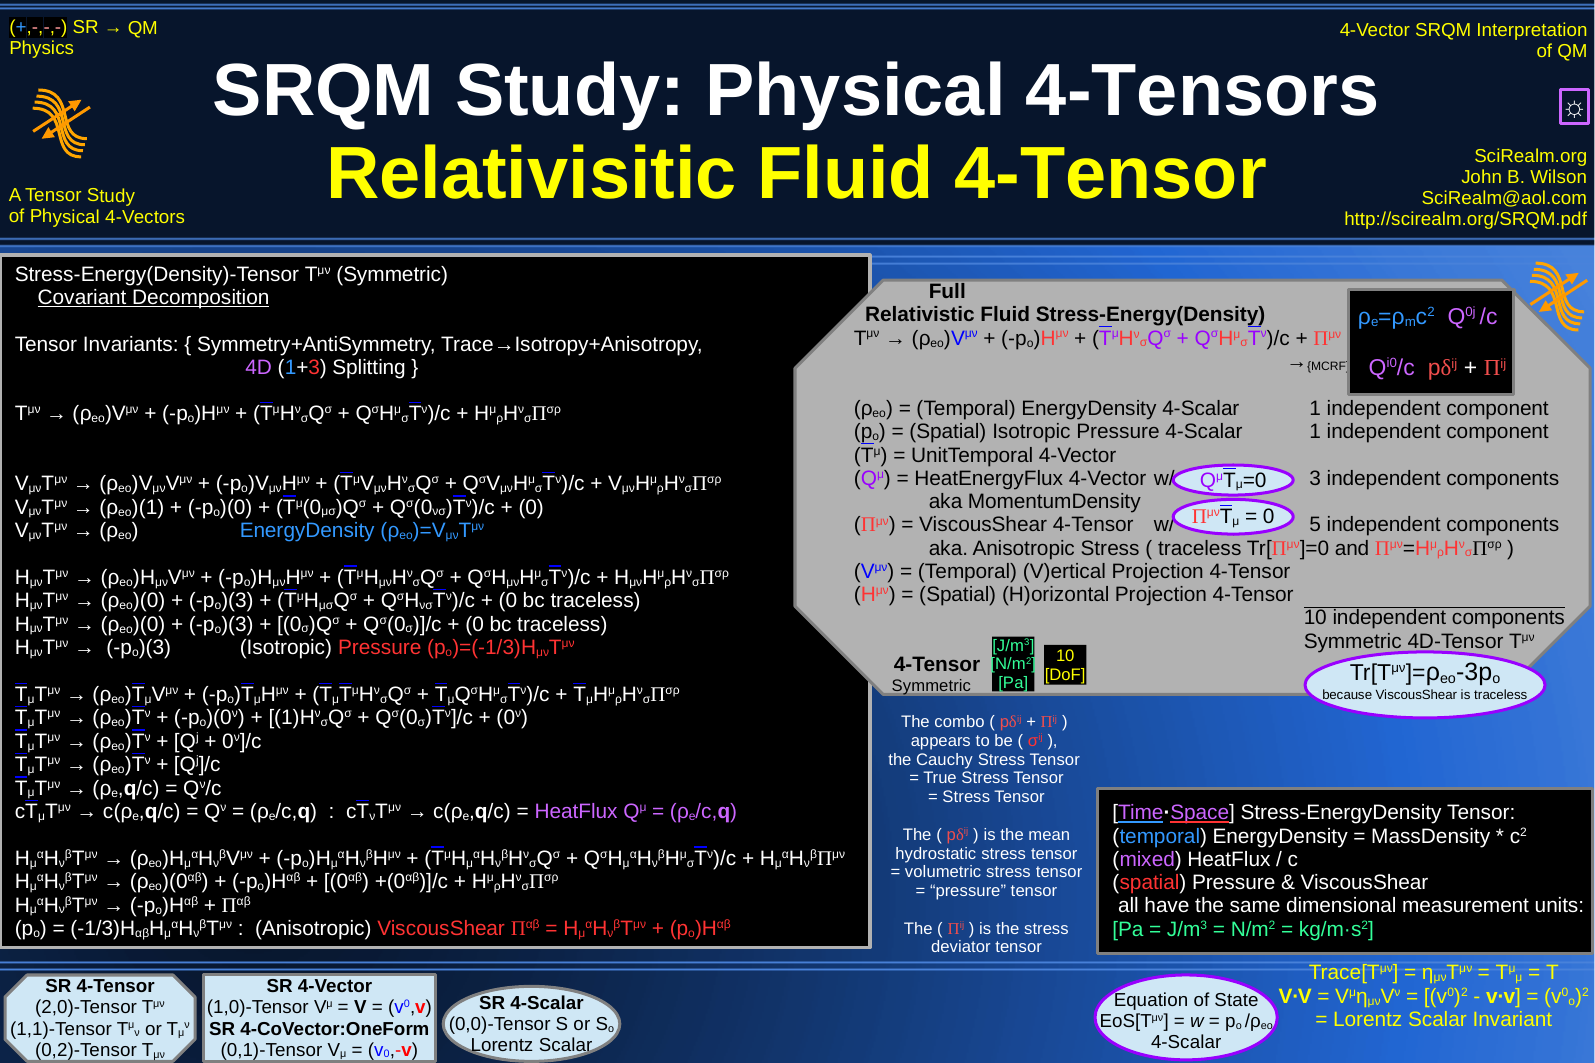

(+,-,-,-) SR → QM
Physics
A Tensor Study
of Physical 4-Vectors
4-Vector SRQM Interpretation
of QM
SciRealm.org
John B. Wilson
SciRealm@aol.com
http://scirealm.org/SRQM.pdf
# SRQM Study: Physical 4-Tensors Relativisitic Fluid 4-Tensor
☼
Stress-Energy(Density)-Tensor Tμν (Symmetric)
 Covariant Decomposition
Tensor Invariants: { Symmetry+AntiSymmetry, Trace→Isotropy+Anisotropy,
			 4D (1+3) Splitting }
Tμν → (ρeo)Vμν + (-po)Hμν + (TμHνσQσ + QσHμσTν)/c + HμρHνσΠσρ
VμνTμν → (ρeo)VμνVμν + (-po)VμνHμν + (TμVμνHνσQσ + QσVμνHμσTν)/c + VμνHμρHνσΠσρ
VμνTμν → (ρeo)(1) + (-po)(0) + (Tμ(0μσ)Qσ + Qσ(0νσ)Tν)/c + (0)
VμνTμν → (ρeo)		EnergyDensity (ρeo)=VμνTμν
HμνTμν → (ρeo)HμνVμν + (-po)HμνHμν + (TμHμνHνσQσ + QσHμνHμσTν)/c + HμνHμρHνσΠσρ
HμνTμν → (ρeo)(0) + (-po)(3) + (TμHμσQσ + QσHνσTν)/c + (0 bc traceless)
HμνTμν → (ρeo)(0) + (-po)(3) + [(0σ)Qσ + Qσ(0σ)]/c + (0 bc traceless)
HμνTμν → (-po)(3)	(Isotropic) Pressure (po)=(-1/3)HμνTμν
TμTμν → (ρeo)TμVμν + (-po)TμHμν + (TμTμHνσQσ + TμQσHμσTν)/c + TμHμρHνσΠσρ
TμTμν → (ρeo)Tν + (-po)(0ν) + [(1)HνσQσ + Qσ(0σ)Tν]/c + (0ν)
TμTμν → (ρeo)Tν + [Qj + 0ν]/c
TμTμν → (ρeo)Tν + [Qj]/c
TμTμν → (ρe,q/c) = Qν/c
cTμTμν → c(ρe,q/c) = Qν = (ρe/c,q) : cTνTμν → c(ρe,q/c) = HeatFlux Qμ = (ρe/c,q)
HμαHνβTμν → (ρeo)HμαHνβVμν + (-po)HμαHνβHμν + (TμHμαHνβHνσQσ + QσHμαHνβHμσTν)/c + HμαHνβΠμν
HμαHνβTμν → (ρeo)(0αβ) + (-po)Hαβ + [(0αβ) +(0αβ)]/c + HμρHνσΠσρ
HμαHνβTμν → (-po)Hαβ + Παβ
(po) = (-1/3)HαβHμαHνβTμν : (Anisotropic) ViscousShear Παβ = HμαHνβTμν + (po)Hαβ
	Full
 Relativistic Fluid Stress-Energy(Density)
Tμν → (ρeo)Vμν + (-po)Hμν + (TμHνσQσ + QσHμσTν)/c + Πμν
					 →{MCRF}
(ρeo) = (Temporal) EnergyDensity 4-Scalar	 1 independent component
(po) = (Spatial) Isotropic Pressure 4-Scalar	 1 independent component
(Tμ) = UnitTemporal 4-Vector
(Qμ) = HeatEnergyFlux 4-Vector	w/ QμTμ = 0	 3 independent components
	aka MomentumDensity
(Πμν) = ViscousShear 4-Tensor	w/ ΠμνTμ = 0ν	 5 independent components
	aka. Anisotropic Stress ( traceless Tr[Πμν]=0 and Πμν=HμρHνσΠσρ )
(Vμν) = (Temporal) (V)ertical Projection 4-Tensor
(Hμν) = (Spatial) (H)orizontal Projection 4-Tensor
						10 independent components
						Symmetric 4D-Tensor Tμν
 4-Tensor
 Symmetric
 ρe=ρmc2 Q0j /c
 Qi0/c pδij + Πij
 ρe=ρmc2 Q0j /c
 Qi0/c pδij + Πij
QμTμ=0
ΠμνTμ = 0
[J/m3]
[N/m2]
[Pa]
[J/m3]
[N/m2]
[Pa]
10
[DoF]
Tr[Tμν]=ρeo-3po
because ViscousShear is traceless
The combo ( pδij + Πij )
appears to be ( σij ),
the Cauchy Stress Tensor
= True Stress Tensor
= Stress Tensor
The ( pδij ) is the mean hydrostatic stress tensor
= volumetric stress tensor
= “pressure” tensor
The ( Πij ) is the stress deviator tensor
[Time·Space] Stress-EnergyDensity Tensor:
(temporal) EnergyDensity = MassDensity * c2
(mixed) HeatFlux / c
(spatial) Pressure & ViscousShear
 all have the same dimensional measurement units:
[Pa = J/m3 = N/m2 = kg/m·s2]
Trace[Tμν] = ημνTμν = Tμμ = T
V∙V = VμημνVν = [(v0)2 - v∙v] = (v0o)2
= Lorentz Scalar Invariant
SR 4-Tensor
(2,0)-Tensor Tμν
(1,1)-Tensor Tμν or Tμν
(0,2)-Tensor Tμν
SR 4-Vector
(1,0)-Tensor Vμ = V = (v0,v)
SR 4-CoVector:OneForm
(0,1)-Tensor Vμ = (v0,-v)
Equation of State
EoS[Tμν] = w = po /ρeo
4-Scalar
SR 4-Scalar
(0,0)-Tensor S or So
Lorentz Scalar